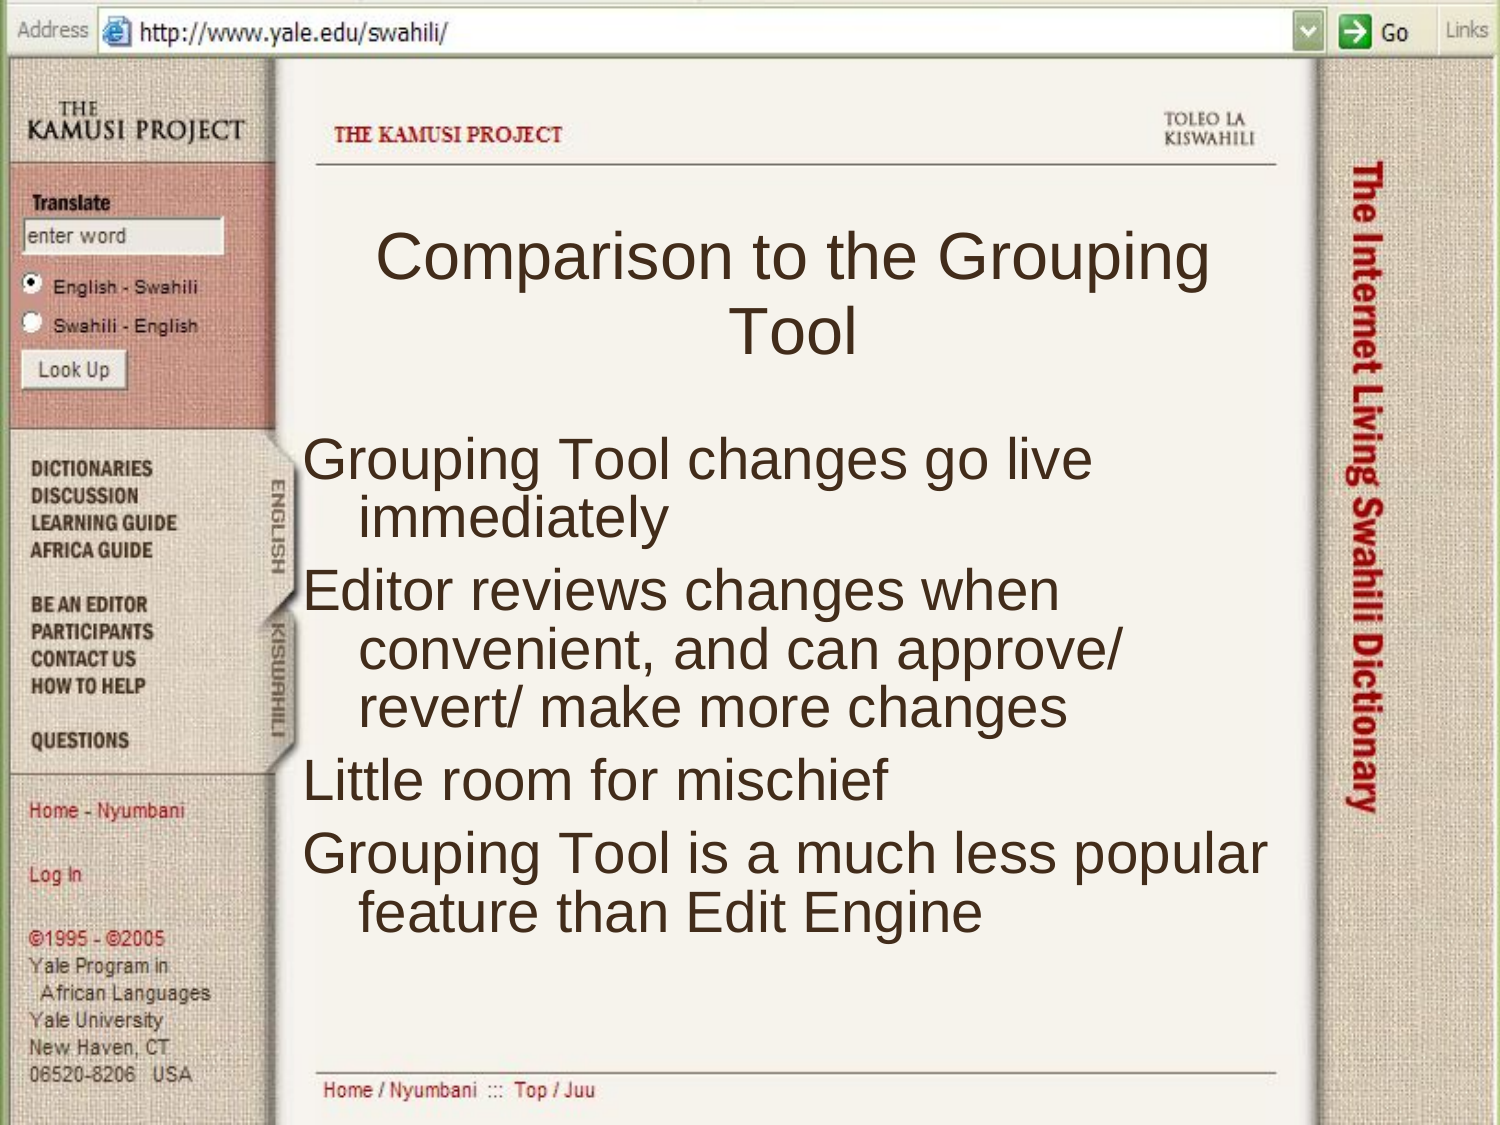

# Comparison to the Grouping Tool
Grouping Tool changes go live immediately
Editor reviews changes when convenient, and can approve/ revert/ make more changes
Little room for mischief
Grouping Tool is a much less popular feature than Edit Engine